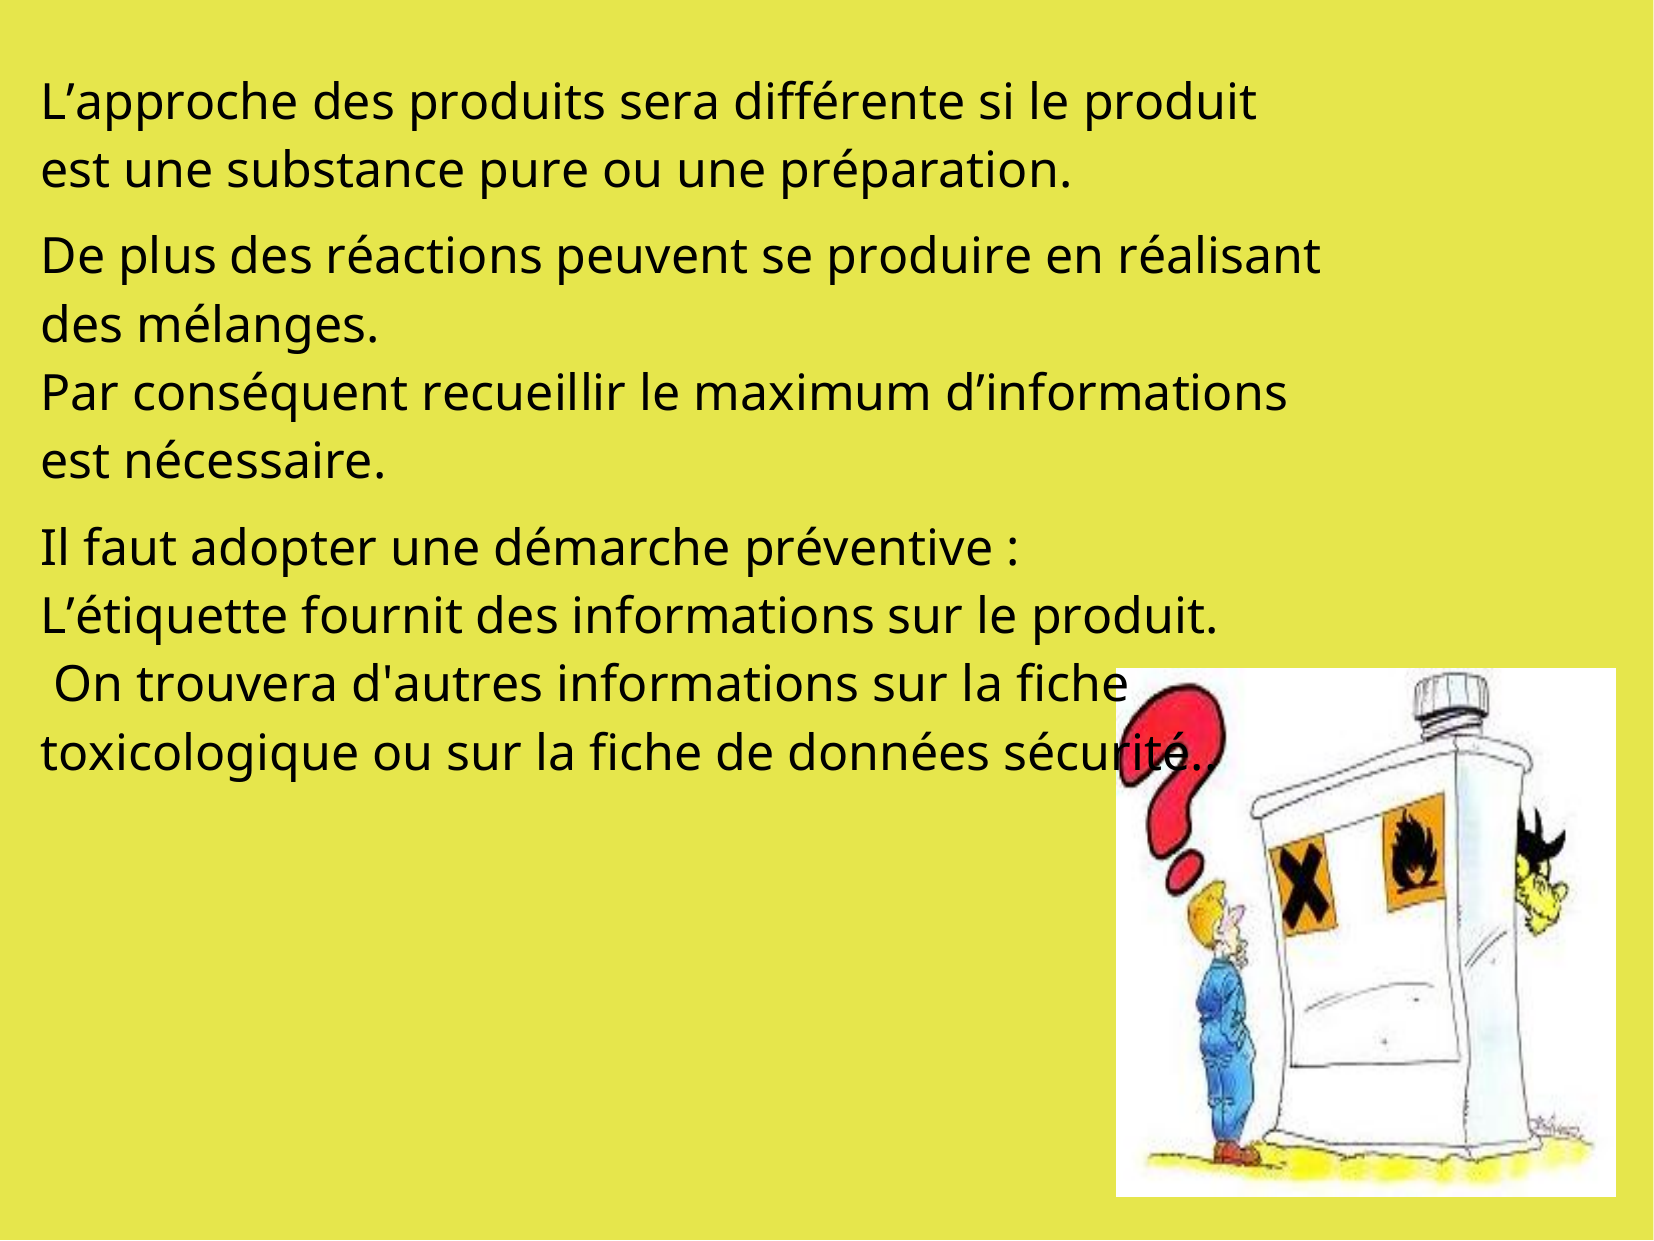

L’approche des produits sera différente si le produit est une substance pure ou une préparation.
De plus des réactions peuvent se produire en réalisant des mélanges.
Par conséquent recueillir le maximum d’informations est nécessaire.
Il faut adopter une démarche préventive :
L’étiquette fournit des informations sur le produit.
 On trouvera d'autres informations sur la fiche toxicologique ou sur la fiche de données sécurité..
3